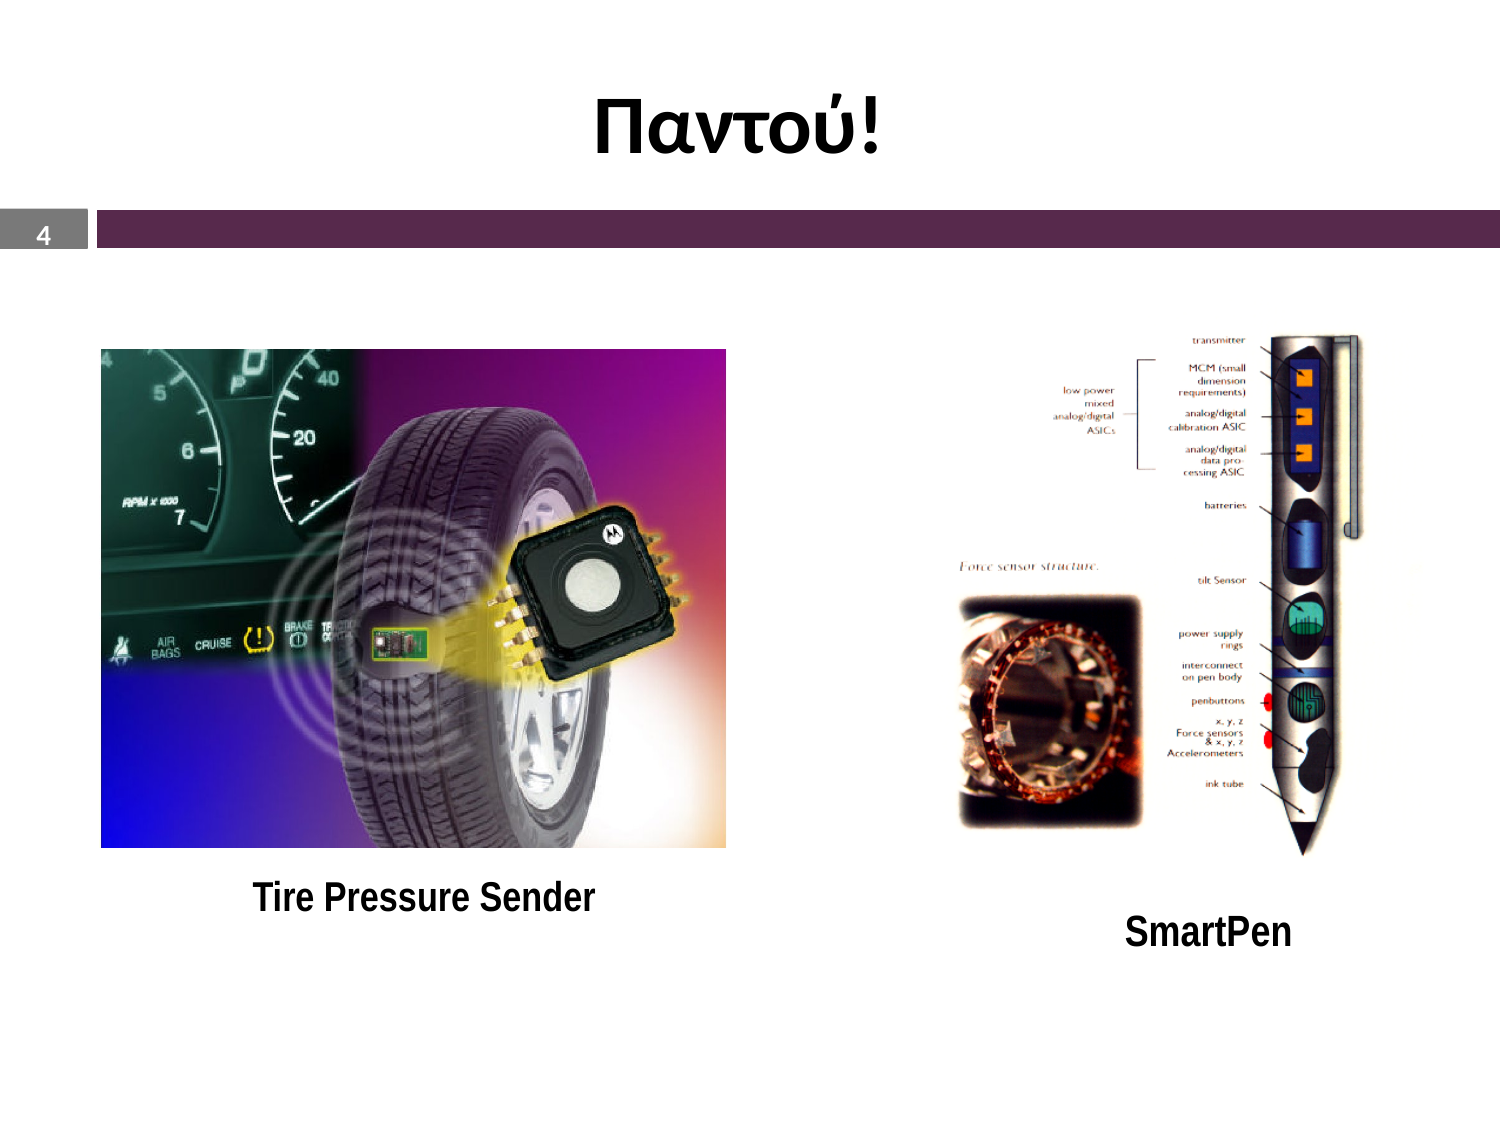

# Παντού!
3
SmartPen
Tire Pressure Sender